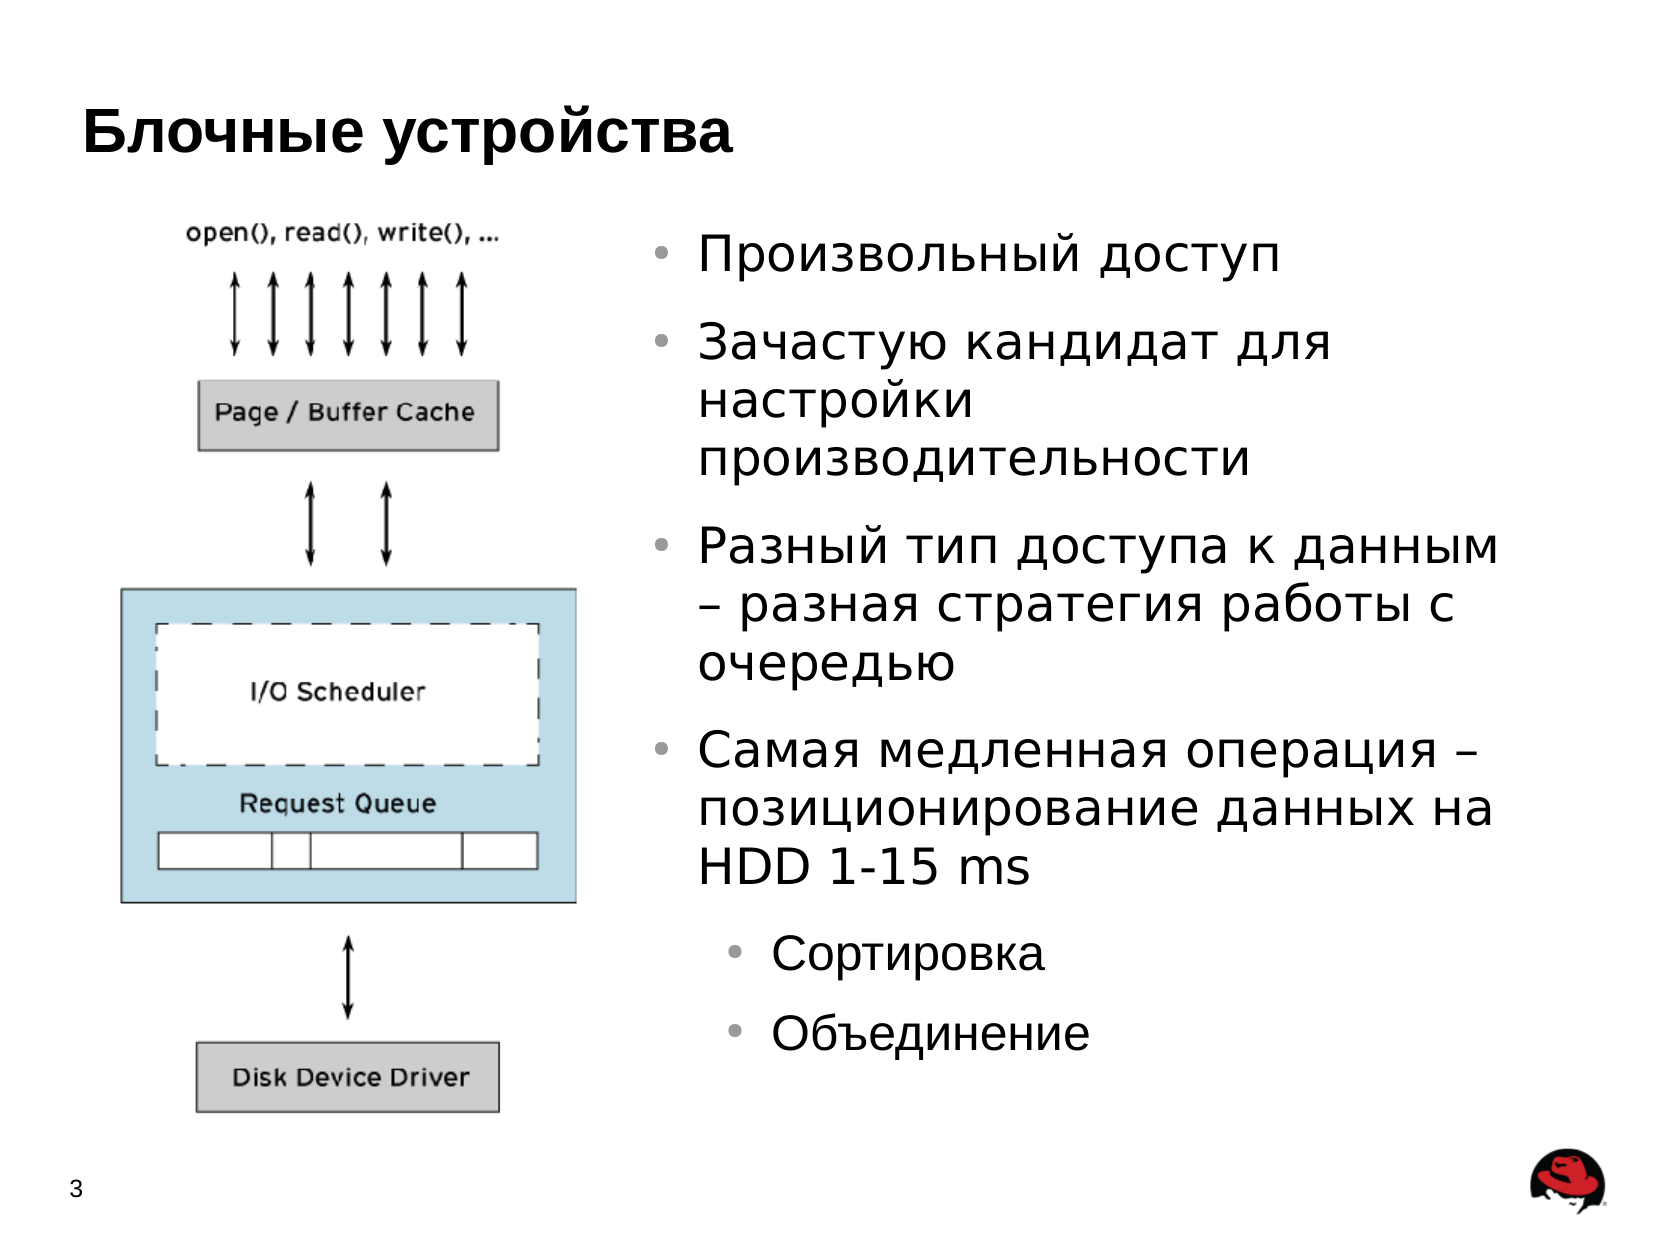

# Блочные устройства
Произвольный доступ
Зачастую кандидат для настройки производительности
Разный тип доступа к данным – разная стратегия работы с очередью
Самая медленная операция – позиционирование данных на HDD 1-15 ms
Сортировка
Объединение